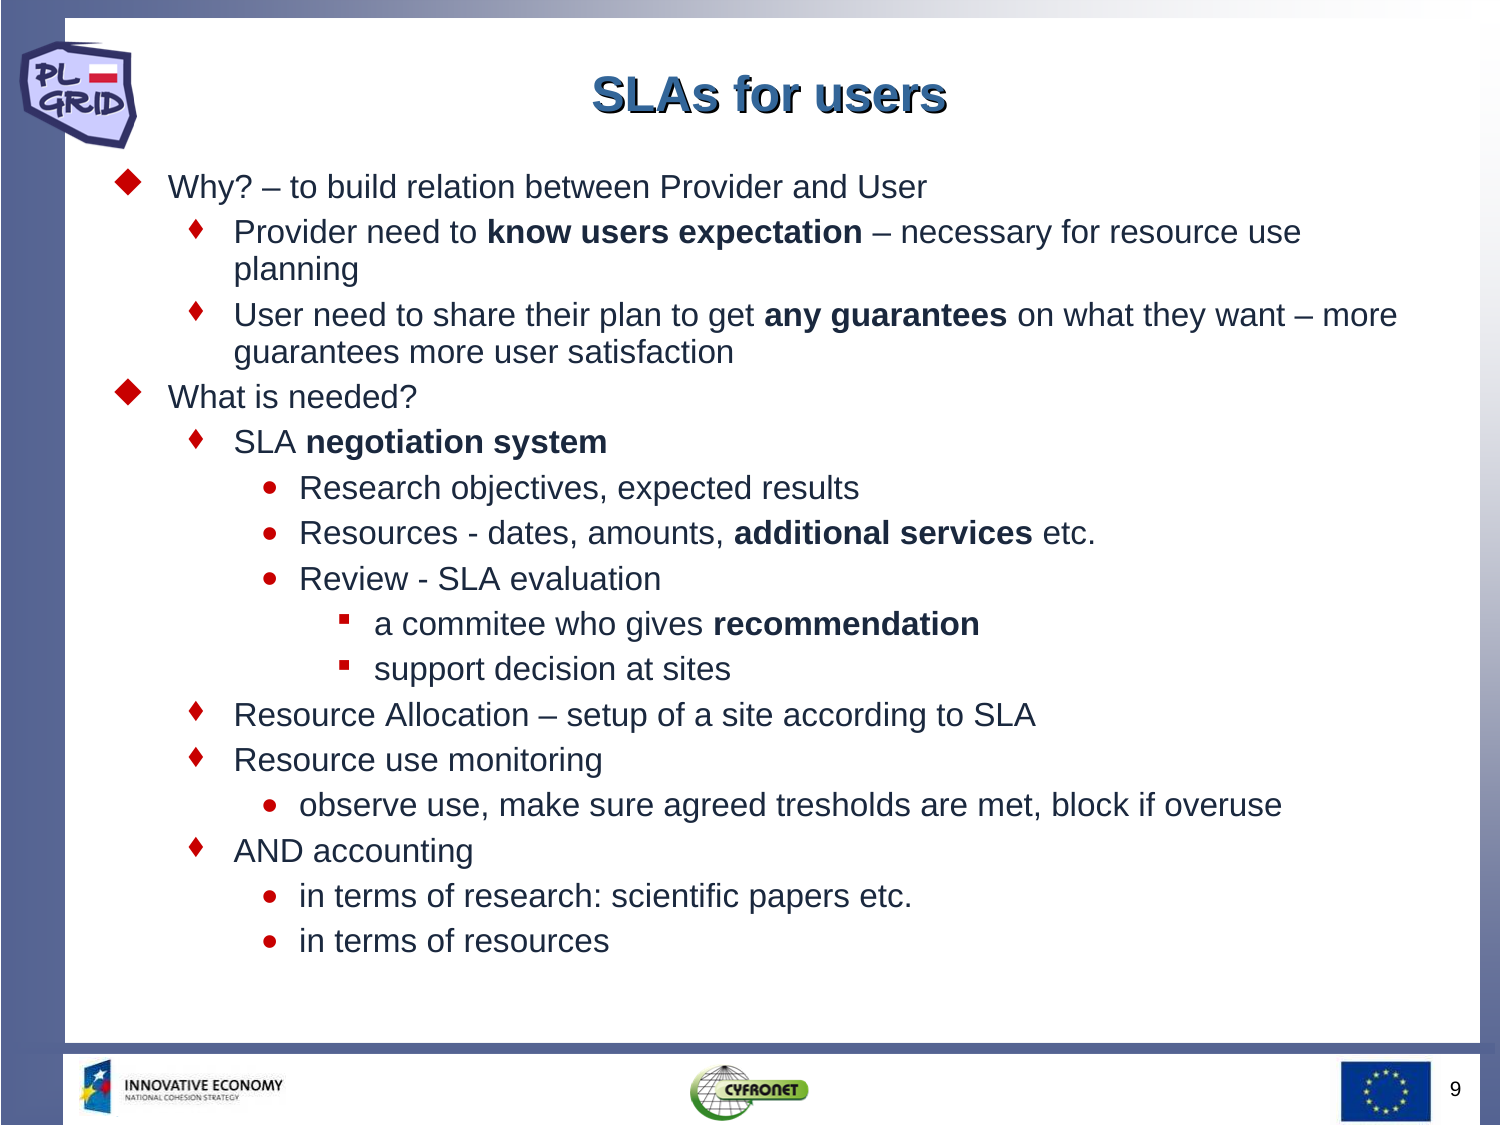

# SLAs for users
Why? – to build relation between Provider and User
Provider need to know users expectation – necessary for resource use planning
User need to share their plan to get any guarantees on what they want – more guarantees more user satisfaction
What is needed?
SLA negotiation system
Research objectives, expected results
Resources - dates, amounts, additional services etc.
Review - SLA evaluation
a commitee who gives recommendation
support decision at sites
Resource Allocation – setup of a site according to SLA
Resource use monitoring
observe use, make sure agreed tresholds are met, block if overuse
AND accounting
in terms of research: scientific papers etc.
in terms of resources
9